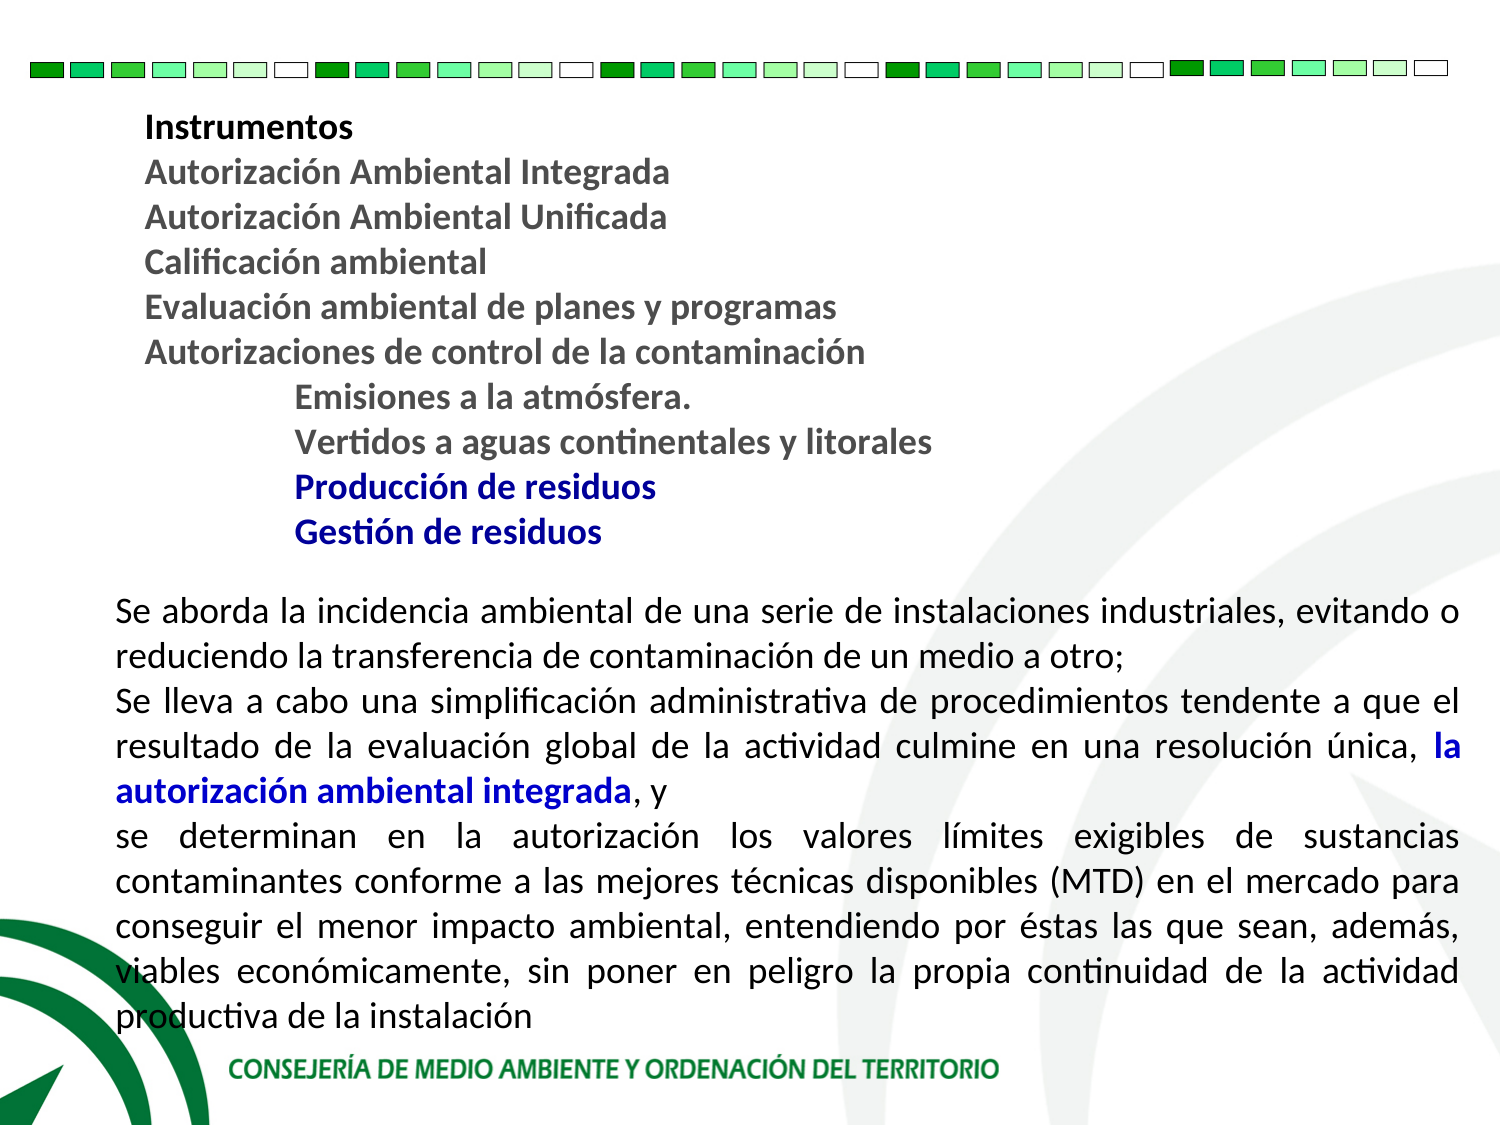

Instrumentos
Autorización Ambiental Integrada
Autorización Ambiental Unificada
Calificación ambiental
Evaluación ambiental de planes y programas
Autorizaciones de control de la contaminación
	Emisiones a la atmósfera.
	Vertidos a aguas continentales y litorales
	Producción de residuos
	Gestión de residuos
Se aborda la incidencia ambiental de una serie de instalaciones industriales, evitando o reduciendo la transferencia de contaminación de un medio a otro;
Se lleva a cabo una simplificación administrativa de procedimientos tendente a que el resultado de la evaluación global de la actividad culmine en una resolución única, la autorización ambiental integrada, y
se determinan en la autorización los valores límites exigibles de sustancias contaminantes conforme a las mejores técnicas disponibles (MTD) en el mercado para conseguir el menor impacto ambiental, entendiendo por éstas las que sean, además, viables económicamente, sin poner en peligro la propia continuidad de la actividad productiva de la instalación